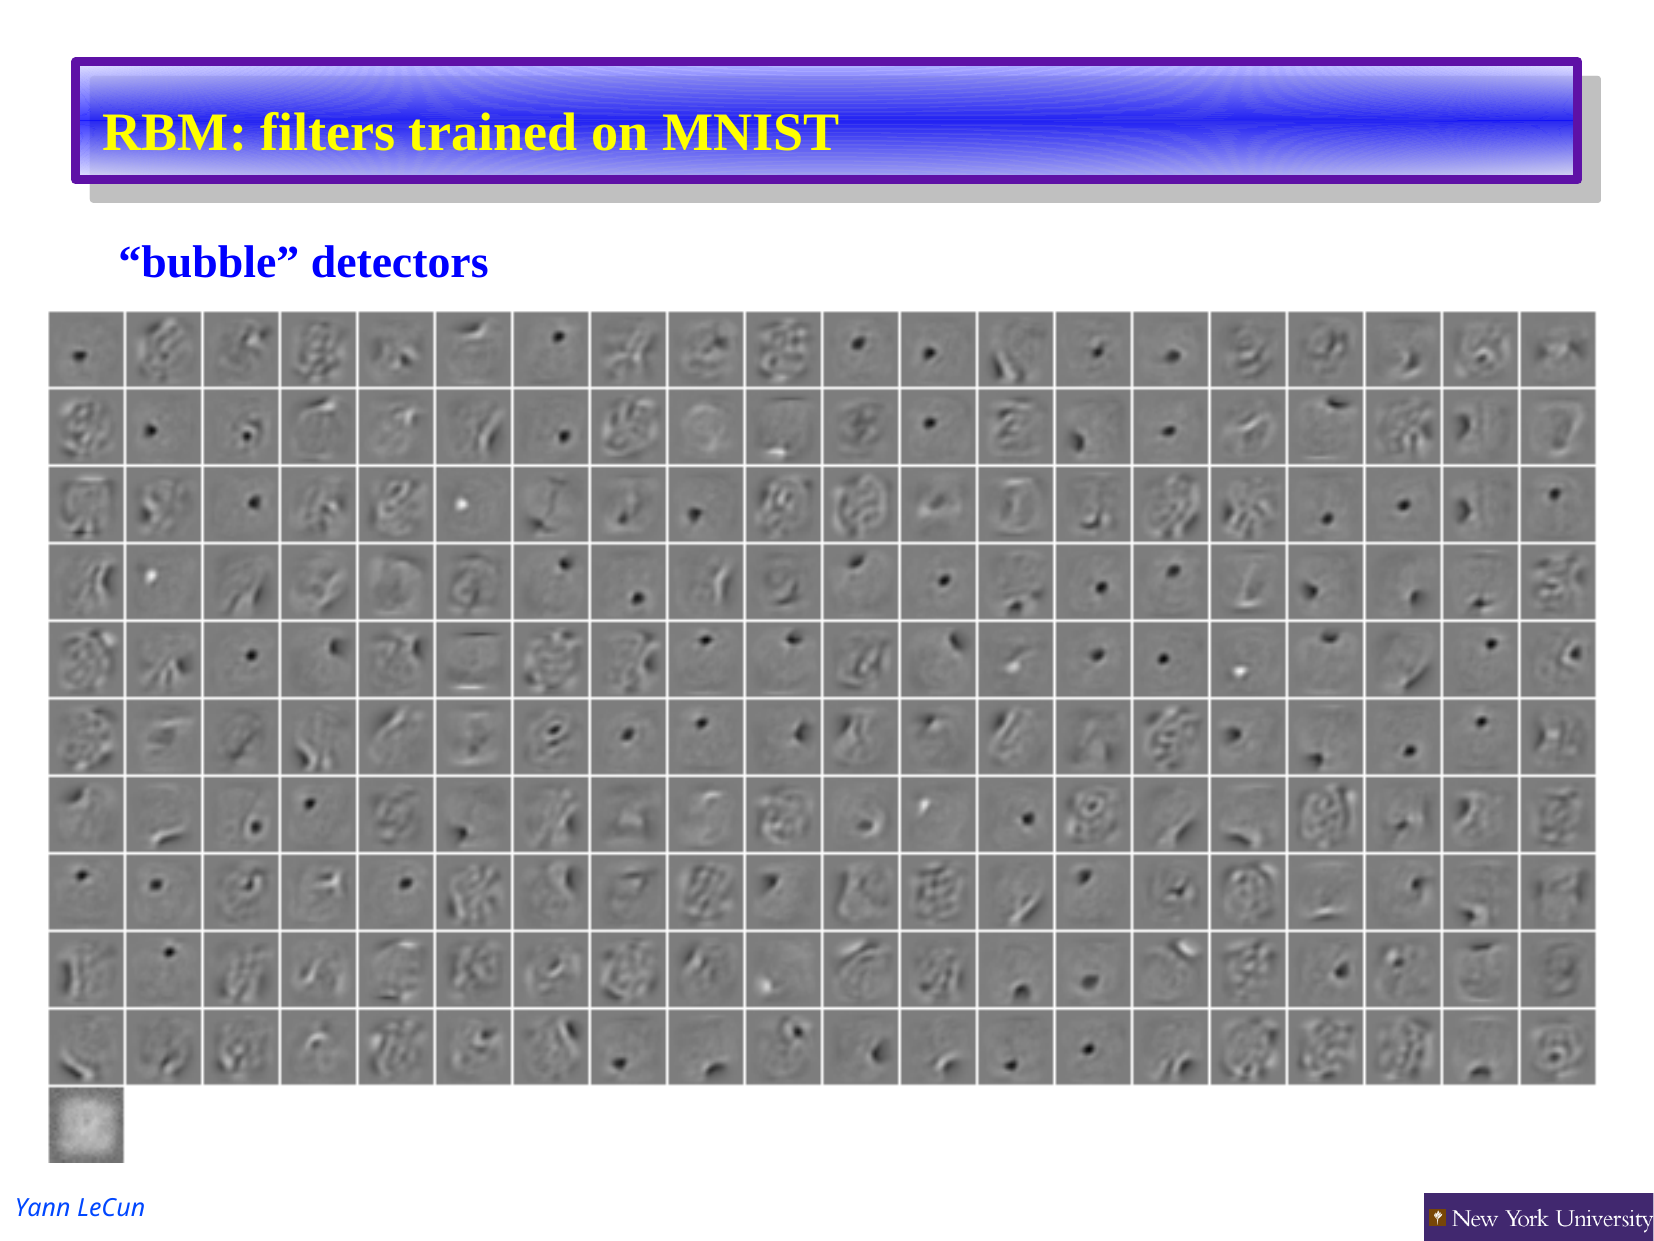

# RBM: filters trained on MNIST
“bubble” detectors